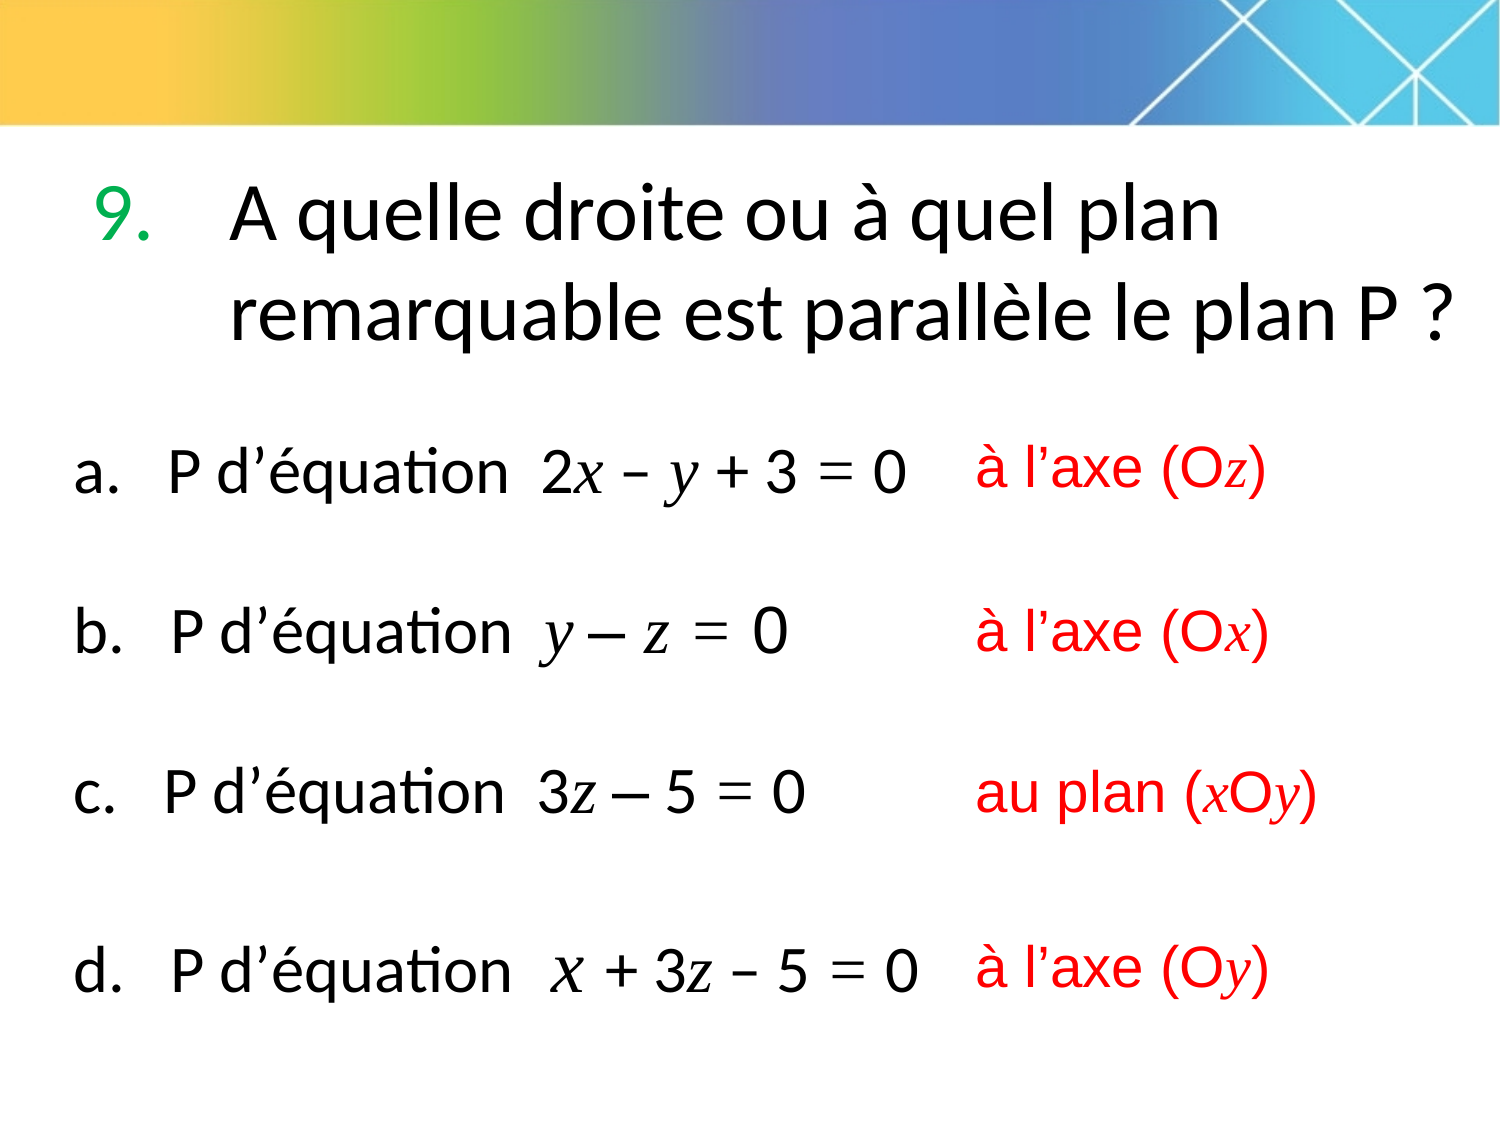

# A quelle droite ou à quel plan remarquable est parallèle le plan P ?
a. P d’équation 2x – y + 3 = 0
b. P d’équation y – z = 0
c. P d’équation 3z – 5 = 0
d. P d’équation x + 3z – 5 = 0
à l’axe (Oz)
à l’axe (Ox)
au plan (xOy)
à l’axe (Oy)